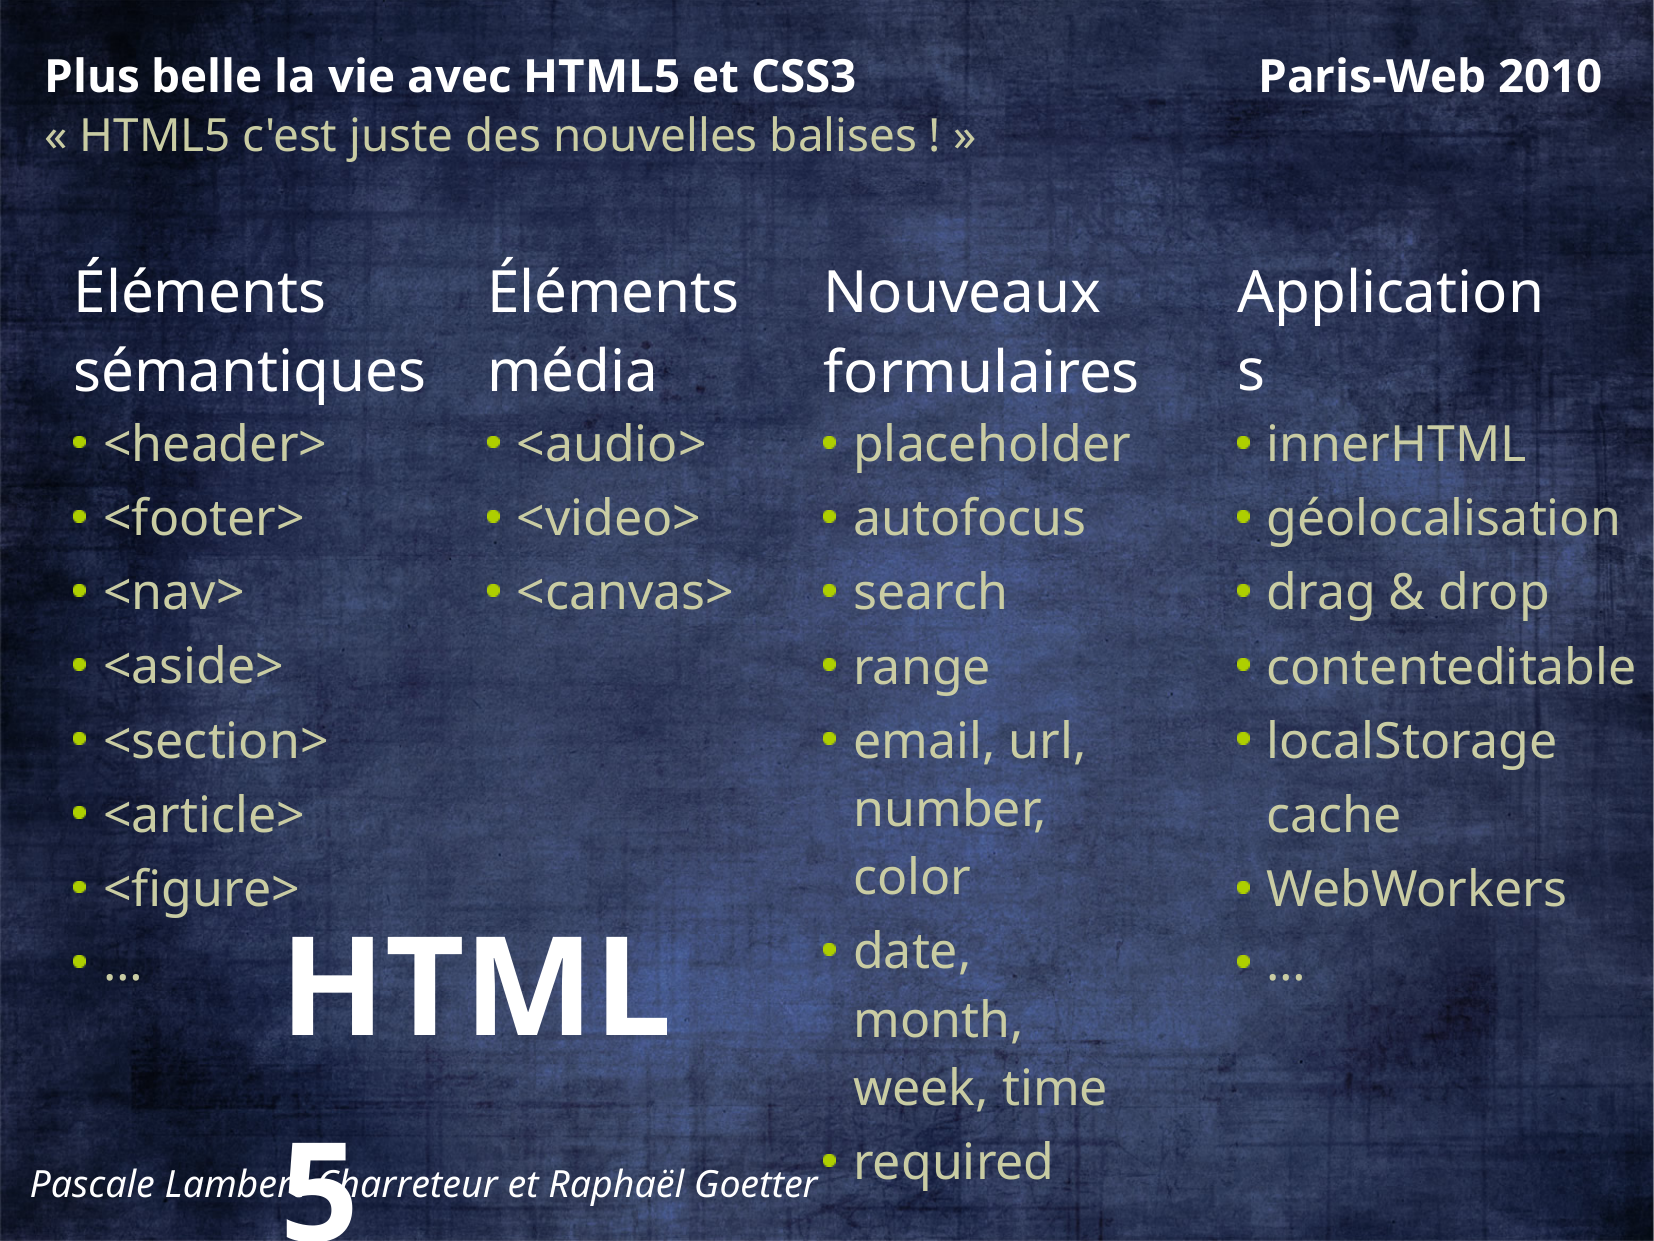

Plus belle la vie avec HTML5 et CSS3
« HTML5 c'est juste des nouvelles balises ! »
Éléments
sémantiques
Éléments
média
Nouveaux
formulaires
Applications
<header>
<nav>
<aside>
<section>
<article>
<figure>
…
<audio>
<video>
<canvas>
placeholder
autofocus
search
range
email, url, number, color
date, month, week, time
required
innerHTML
géolocalisation
drag & drop
contenteditable
localStorage
cache
WebWorkers
…
HTML5
Pascale Lambert-Charreteur et Raphaël Goetter